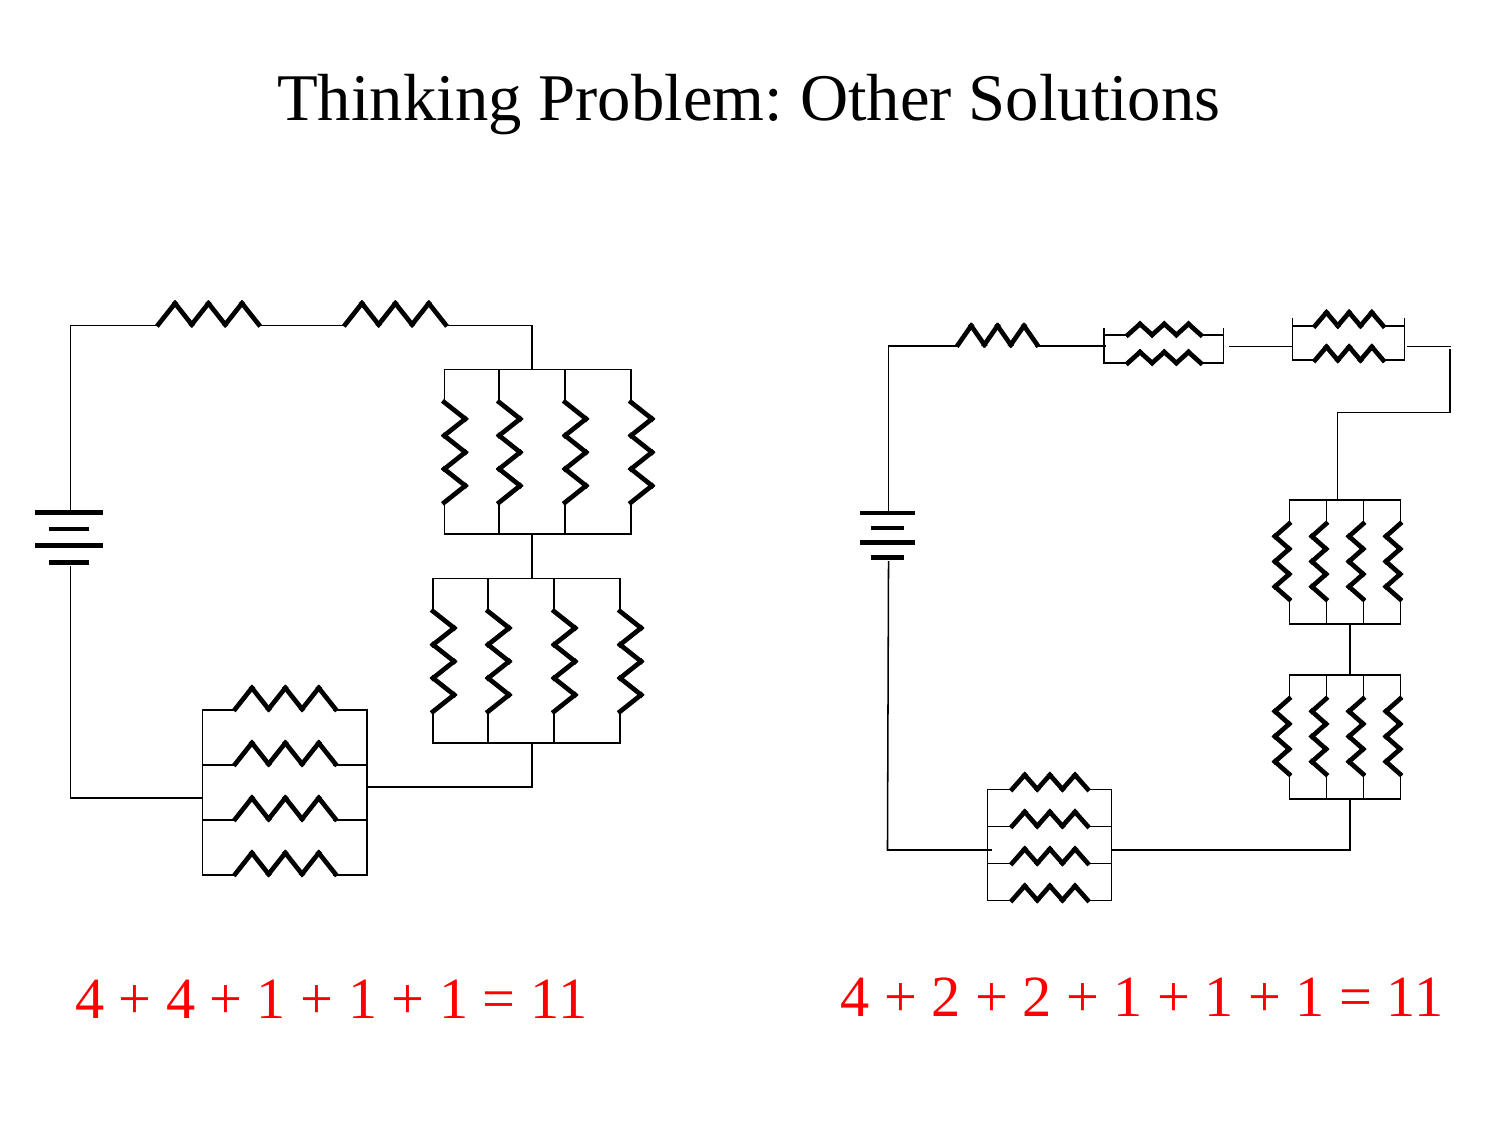

# Thinking Problem: Other Solutions
4 + 2 + 2 + 1 + 1 + 1 = 11
4 + 4 + 1 + 1 + 1 = 11